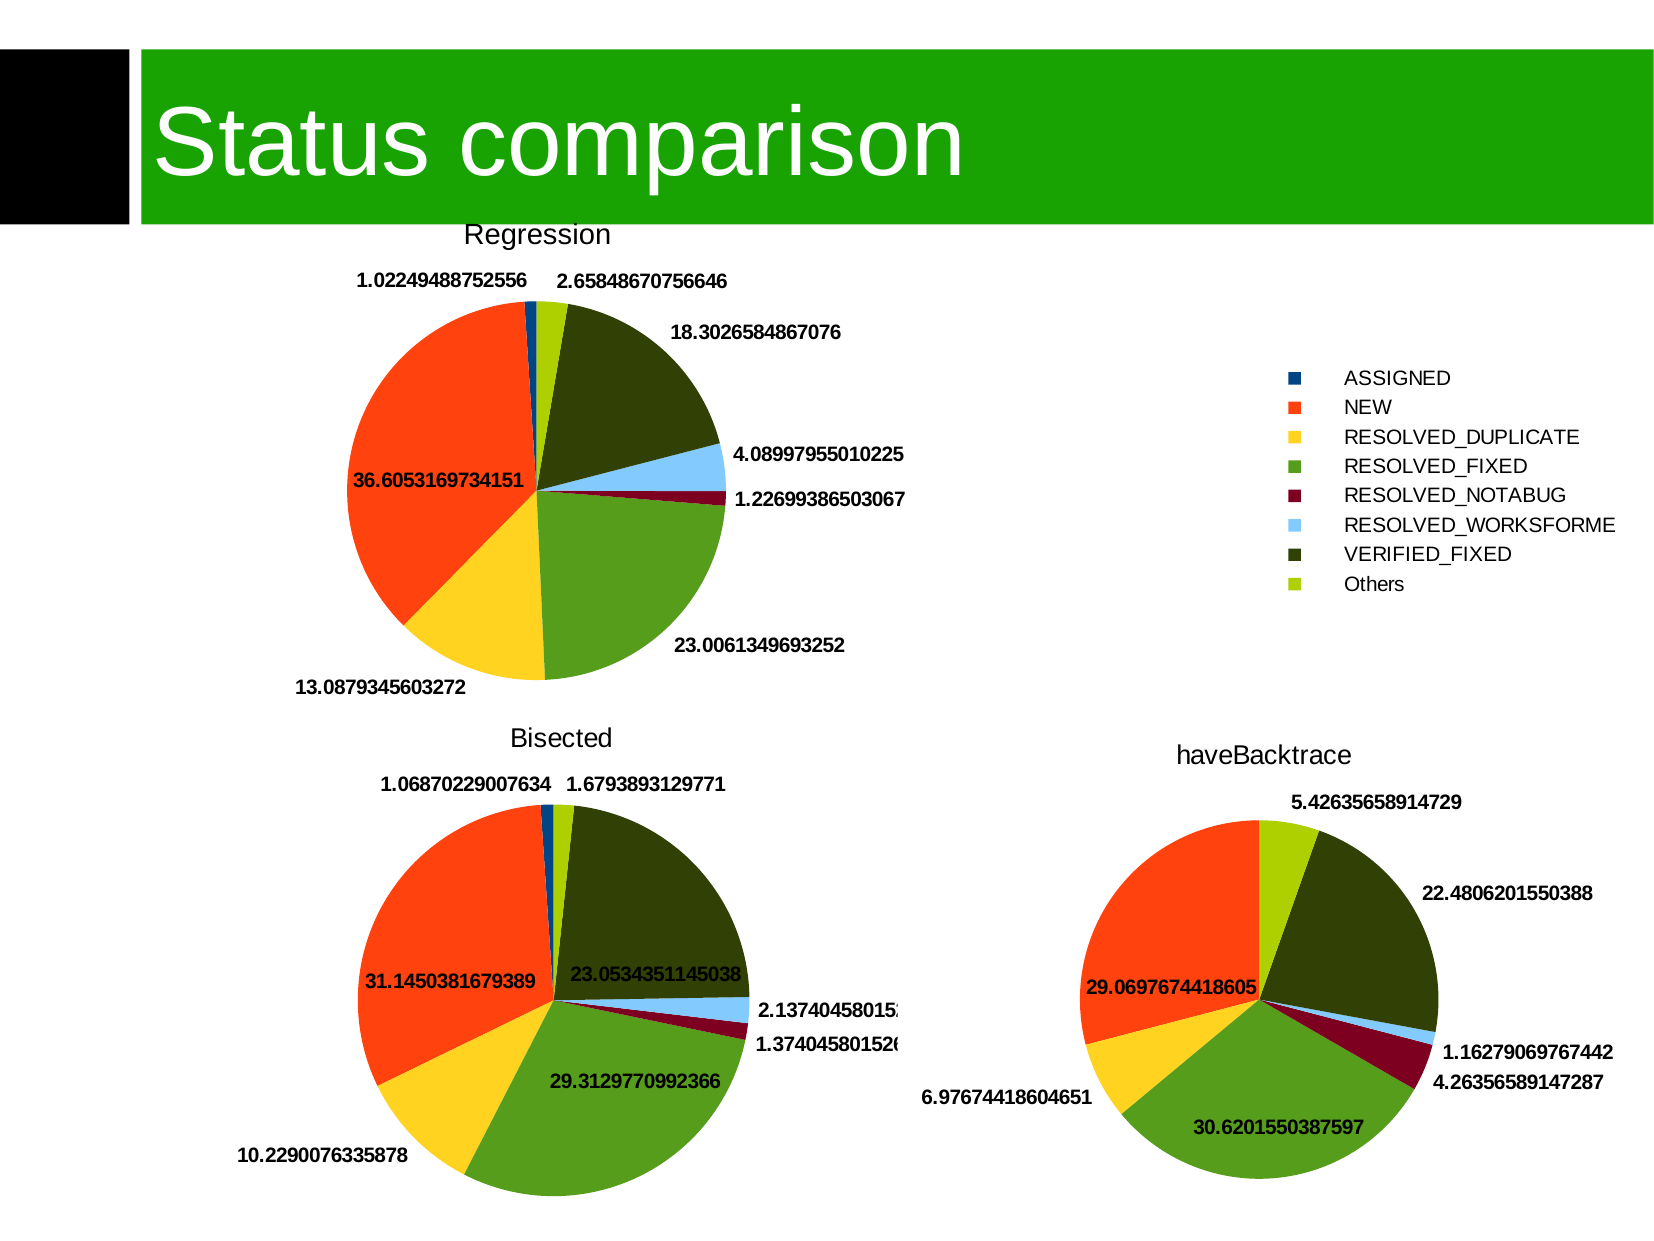

# Status comparison
Regression
### Chart
| Category | Column E |
|---|---|
| ASSIGNED | 1.02249488752556 |
| NEW | 36.6053169734151 |
| RESOLVED_DUPLICATE | 13.0879345603272 |
| RESOLVED_FIXED | 23.0061349693252 |
| RESOLVED_NOTABUG | 1.22699386503067 |
| RESOLVED_WORKSFORME | 4.08997955010225 |
| VERIFIED_FIXED | 18.3026584867076 |
| Others | 2.65848670756646 |
### Chart: Bisected
| Category | Column E |
|---|---|
| ASSIGNED | 1.06870229007634 |
| NEW | 31.1450381679389 |
| RESOLVED_DUPLICATE | 10.2290076335878 |
| RESOLVED_FIXED | 29.3129770992366 |
| RESOLVED_NOTABUG | 1.37404580152672 |
| RESOLVED_WORKSFORME | 2.13740458015267 |
| VERIFIED_FIXED | 23.0534351145038 |
| Others | 1.6793893129771 |
### Chart: haveBacktrace
| Category | Column E |
|---|---|
| ASSIGNED | 0.0 |
| NEW | 29.0697674418605 |
| RESOLVED_DUPLICATE | 6.97674418604651 |
| RESOLVED_FIXED | 30.6201550387597 |
| RESOLVED_NOTABUG | 4.26356589147287 |
| RESOLVED_WORKSFORME | 1.16279069767442 |
| VERIFIED_FIXED | 22.4806201550388 |
| Others | 5.42635658914729 |